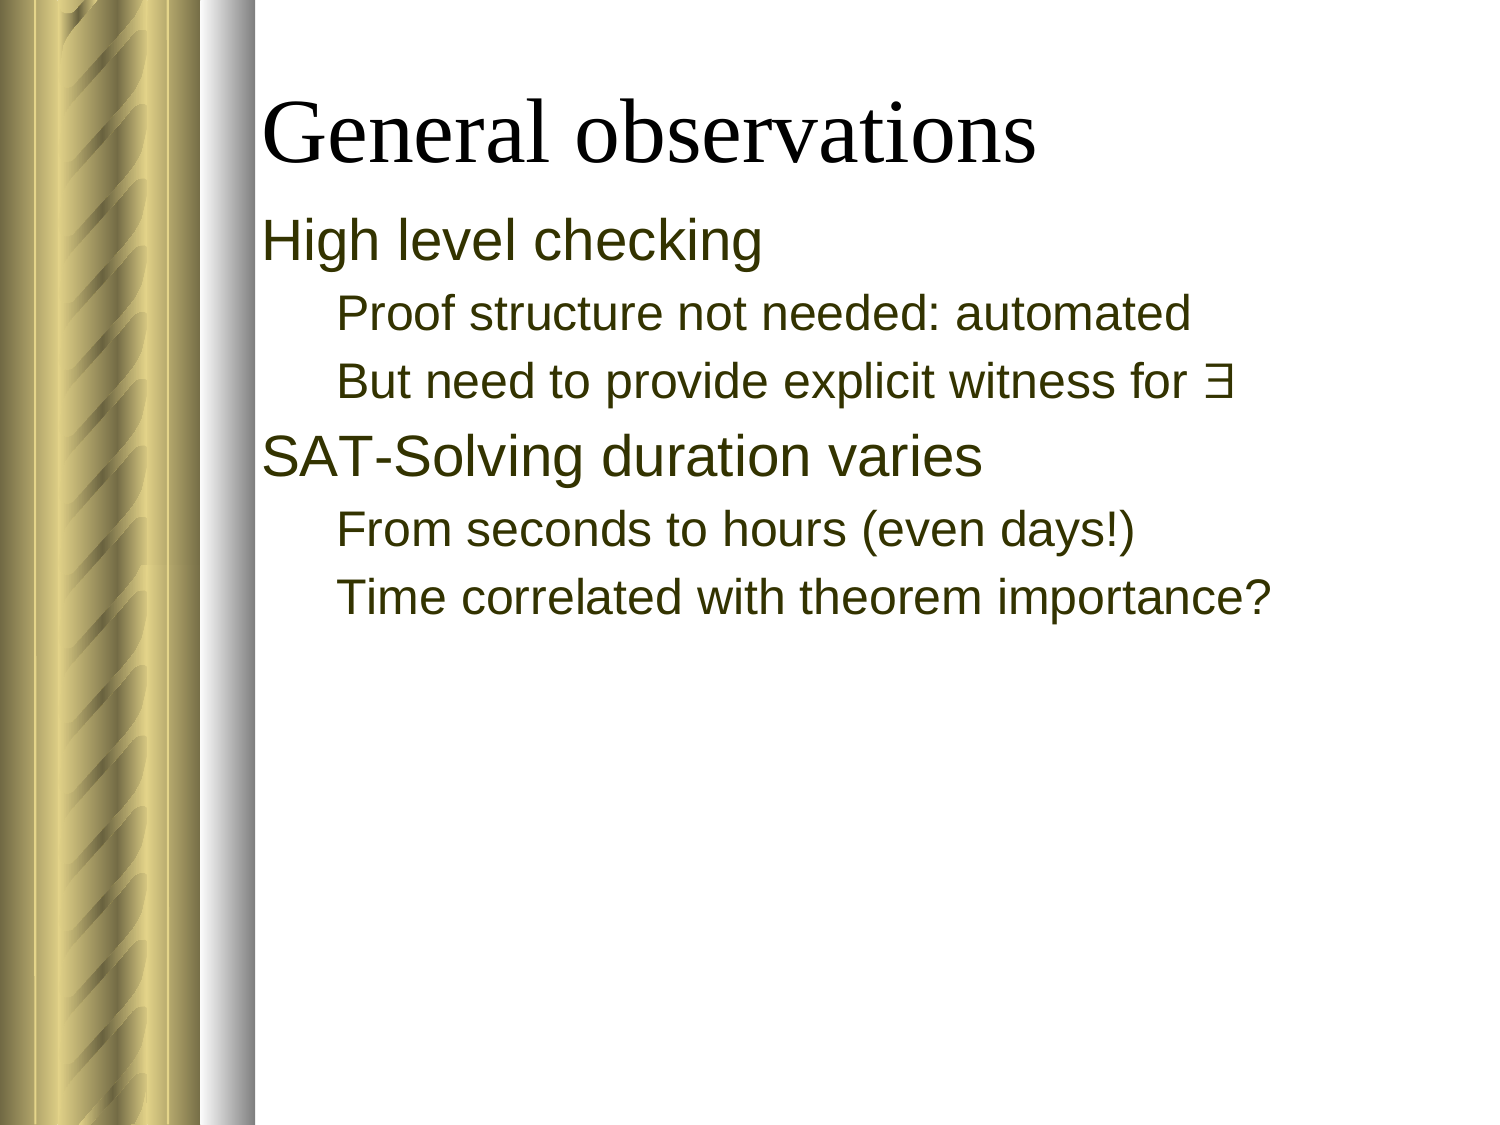

# General observations
High level checking
Proof structure not needed: automated
But need to provide explicit witness for 
SAT-Solving duration varies
From seconds to hours (even days!)
Time correlated with theorem importance?